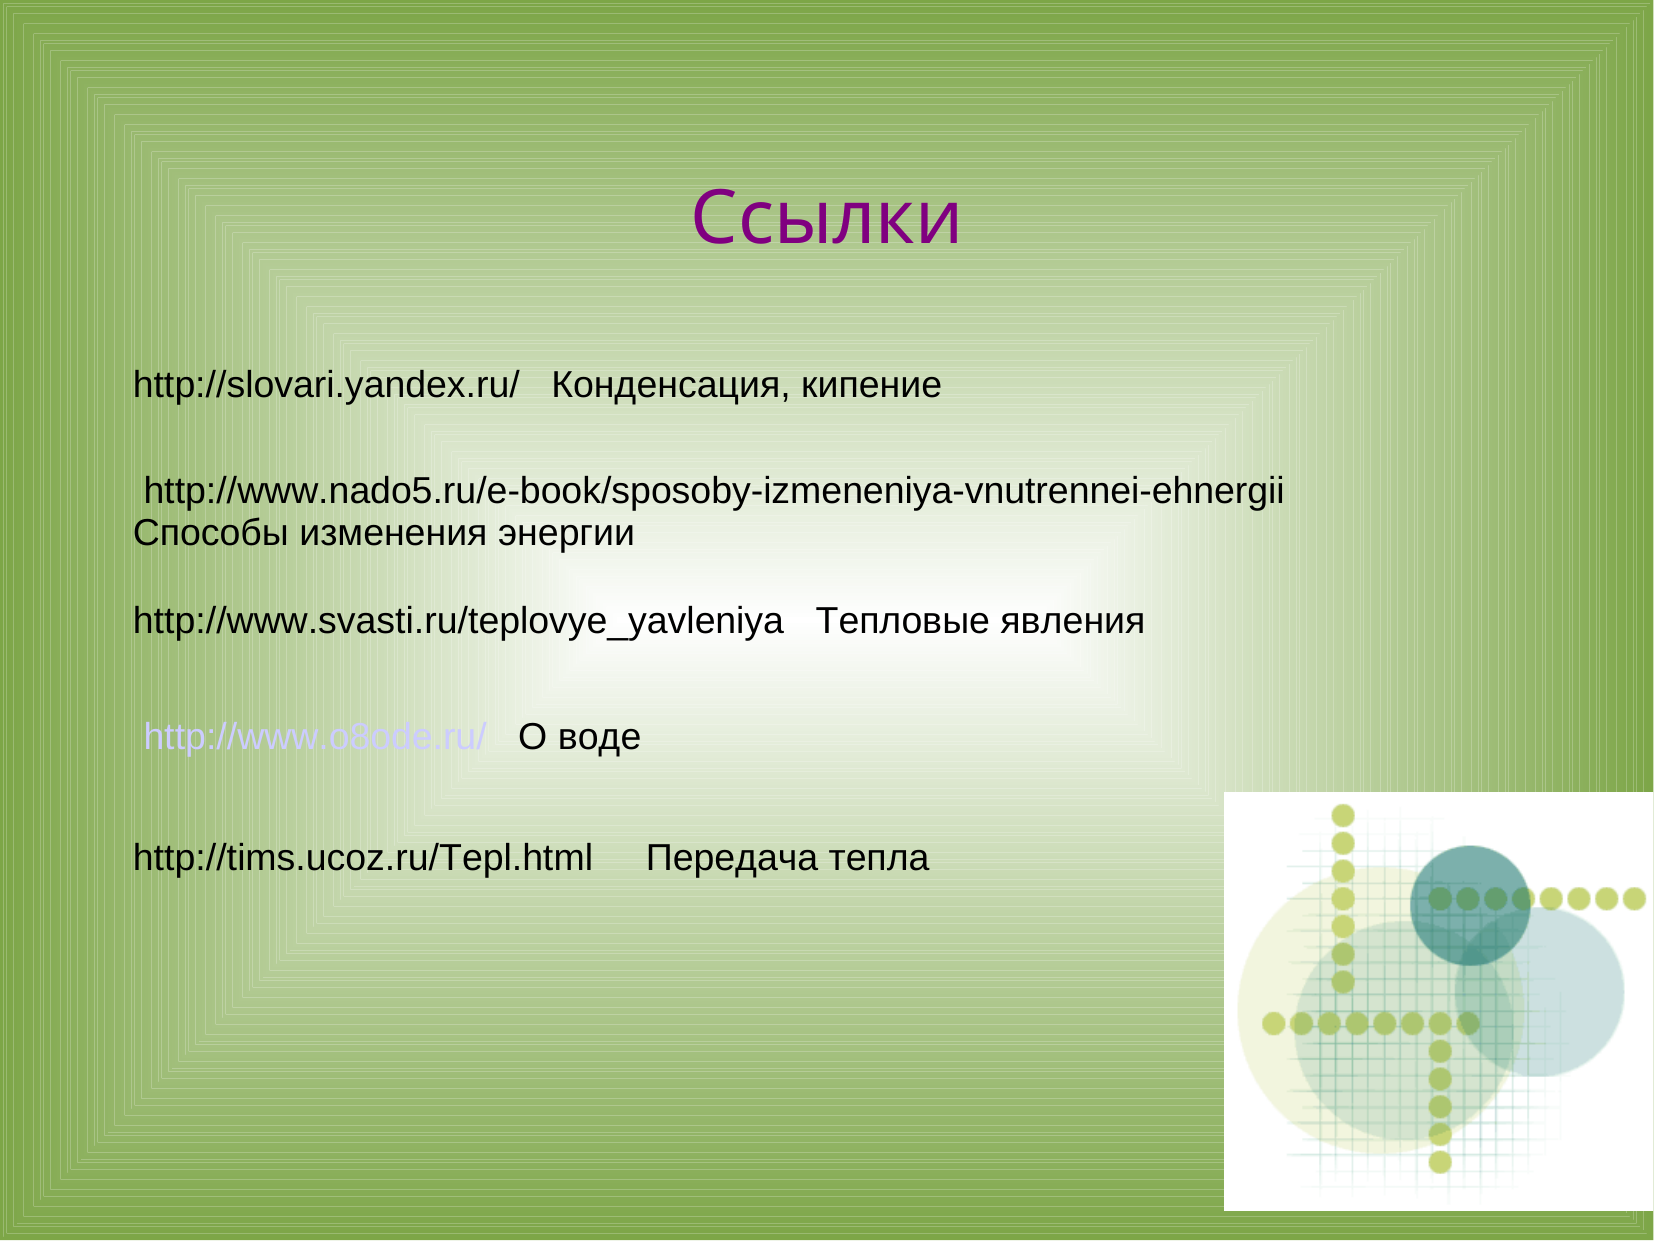

Ссылки
http://slovari.yandex.ru/ Конденсация, кипение
 http://www.nado5.ru/e-book/sposoby-izmeneniya-vnutrennei-ehnergii Способы изменения энергии
http://www.svasti.ru/teplovye_yavleniya Тепловые явления
 http://www.o8ode.ru/ О воде
http://tims.ucoz.ru/Tepl.html Передача тепла